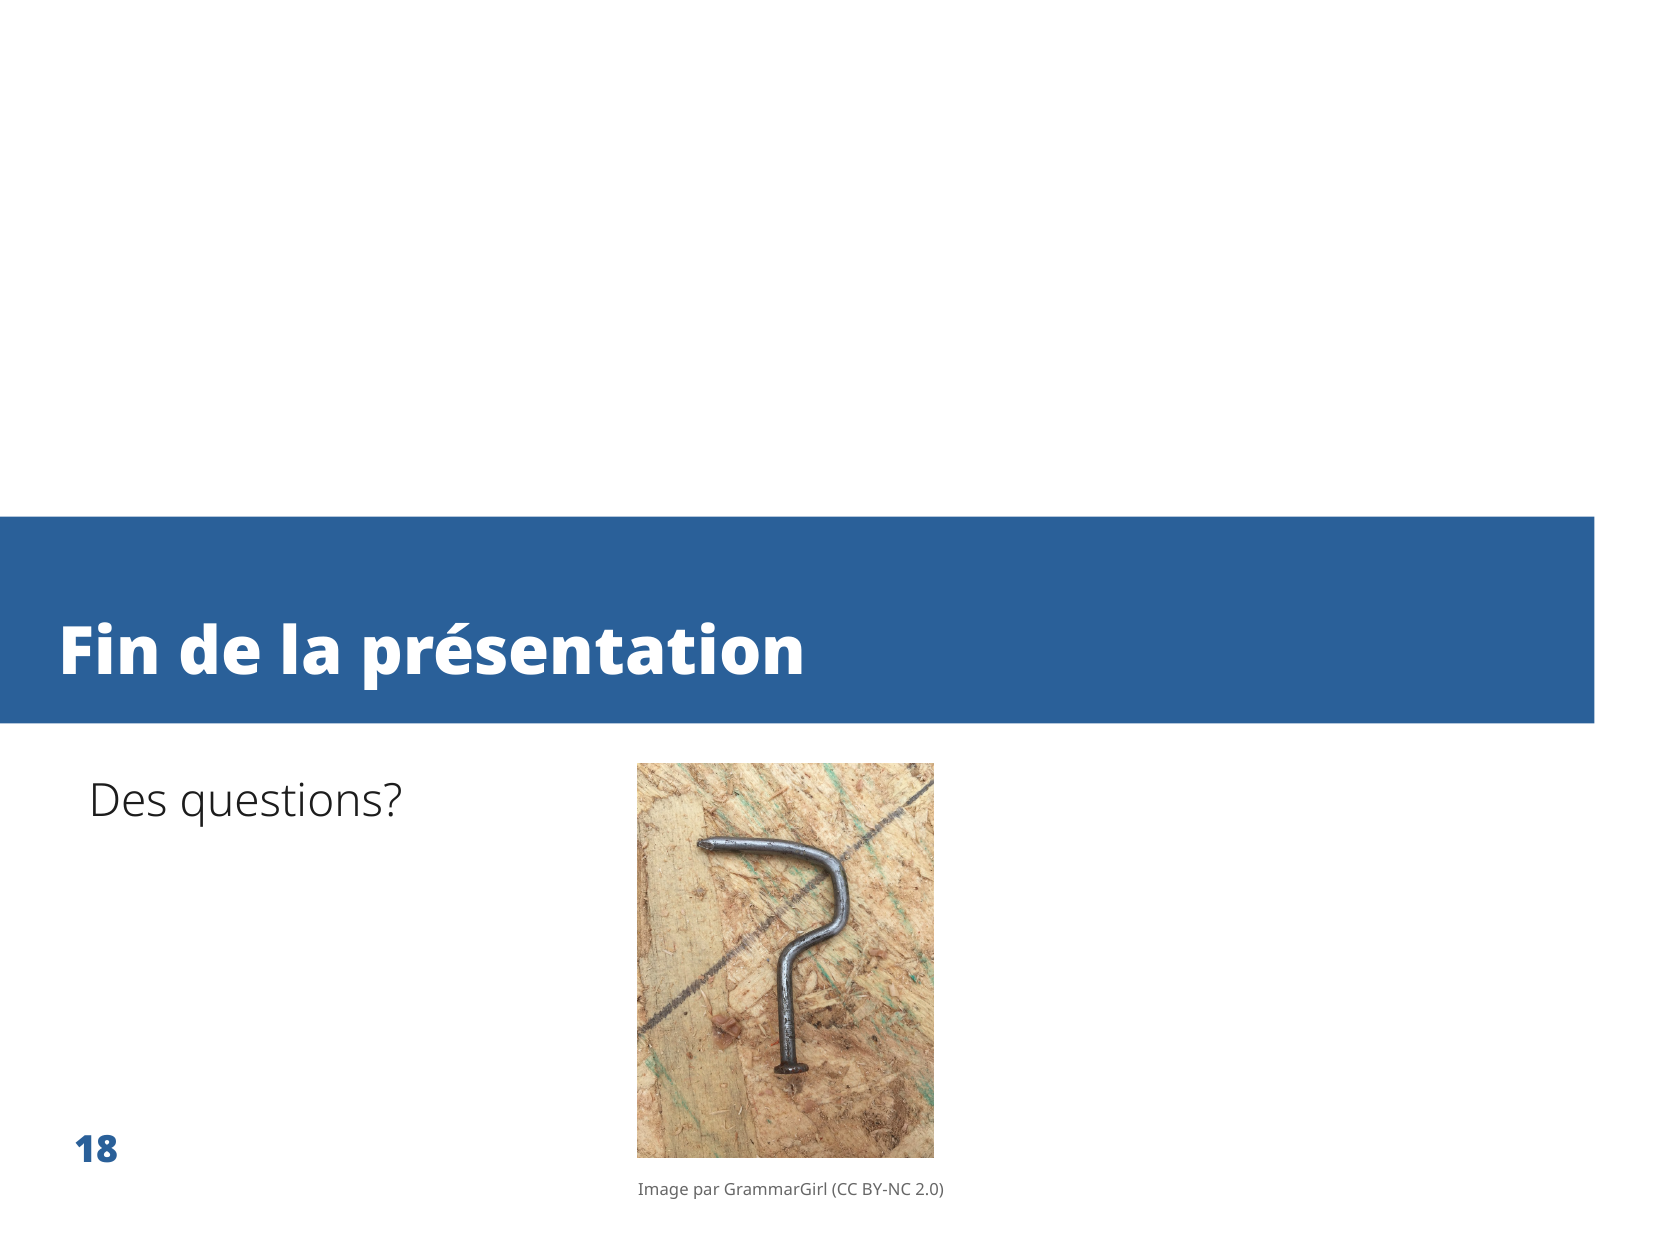

# Fin de la présentation
Des questions?
18
Image par GrammarGirl (CC BY-NC 2.0)